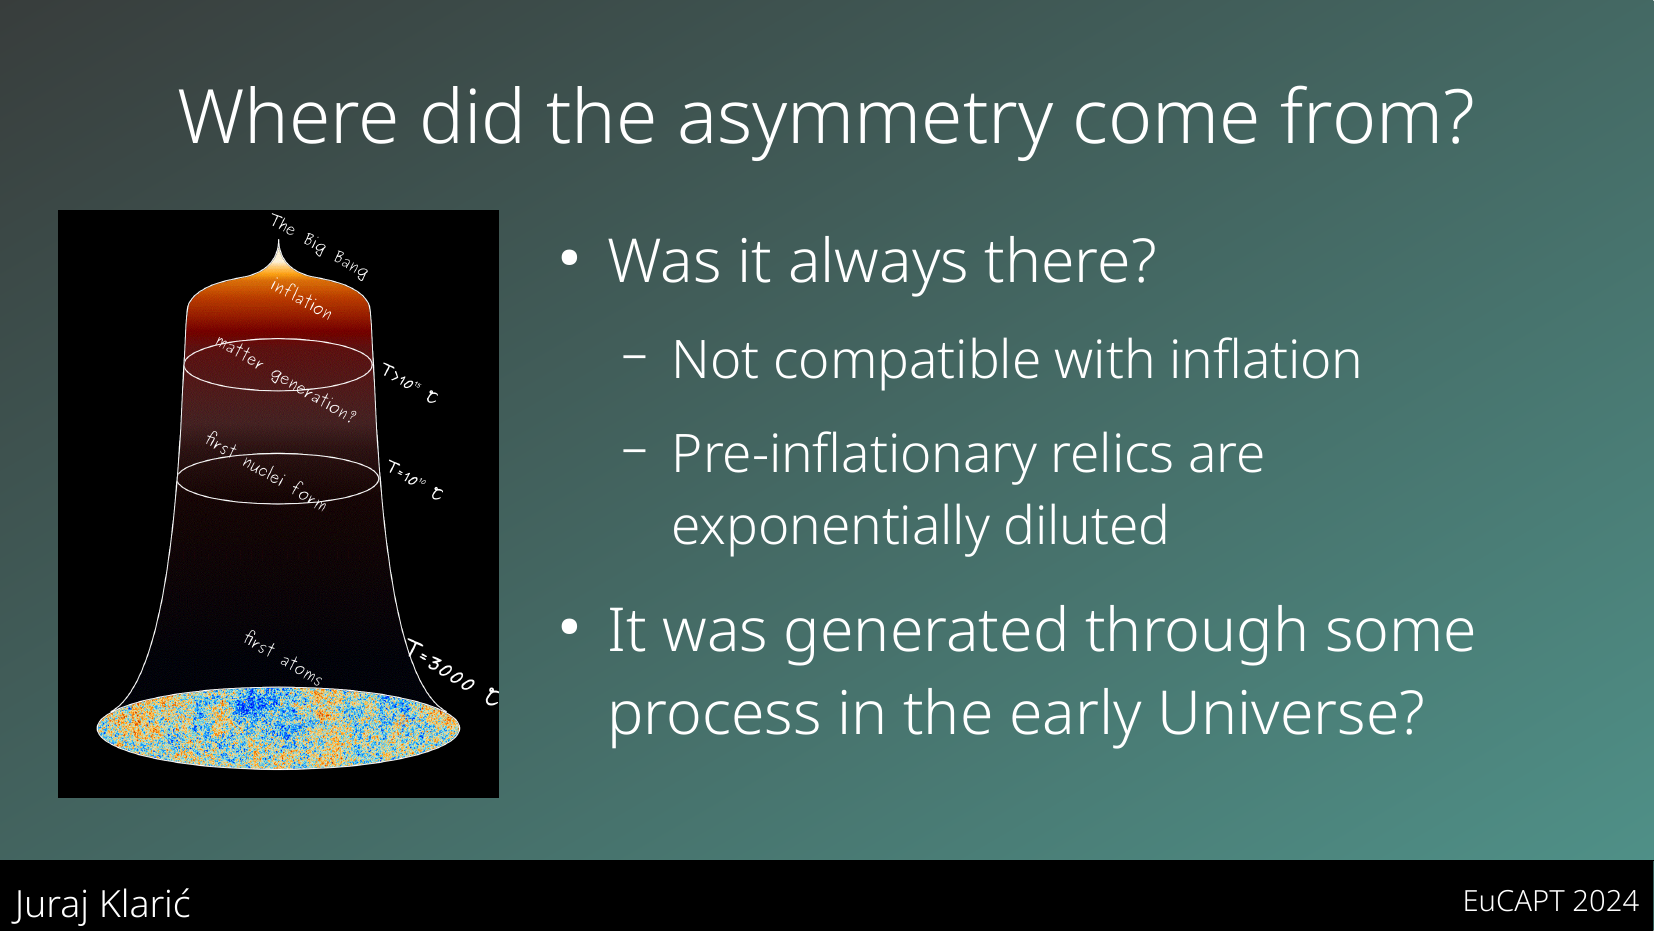

# Where did the asymmetry come from?
Was it always there?
Not compatible with inflation
Pre-inflationary relics are exponentially diluted
It was generated through some process in the early Universe?
Juraj Klarić
EuCAPT 2024